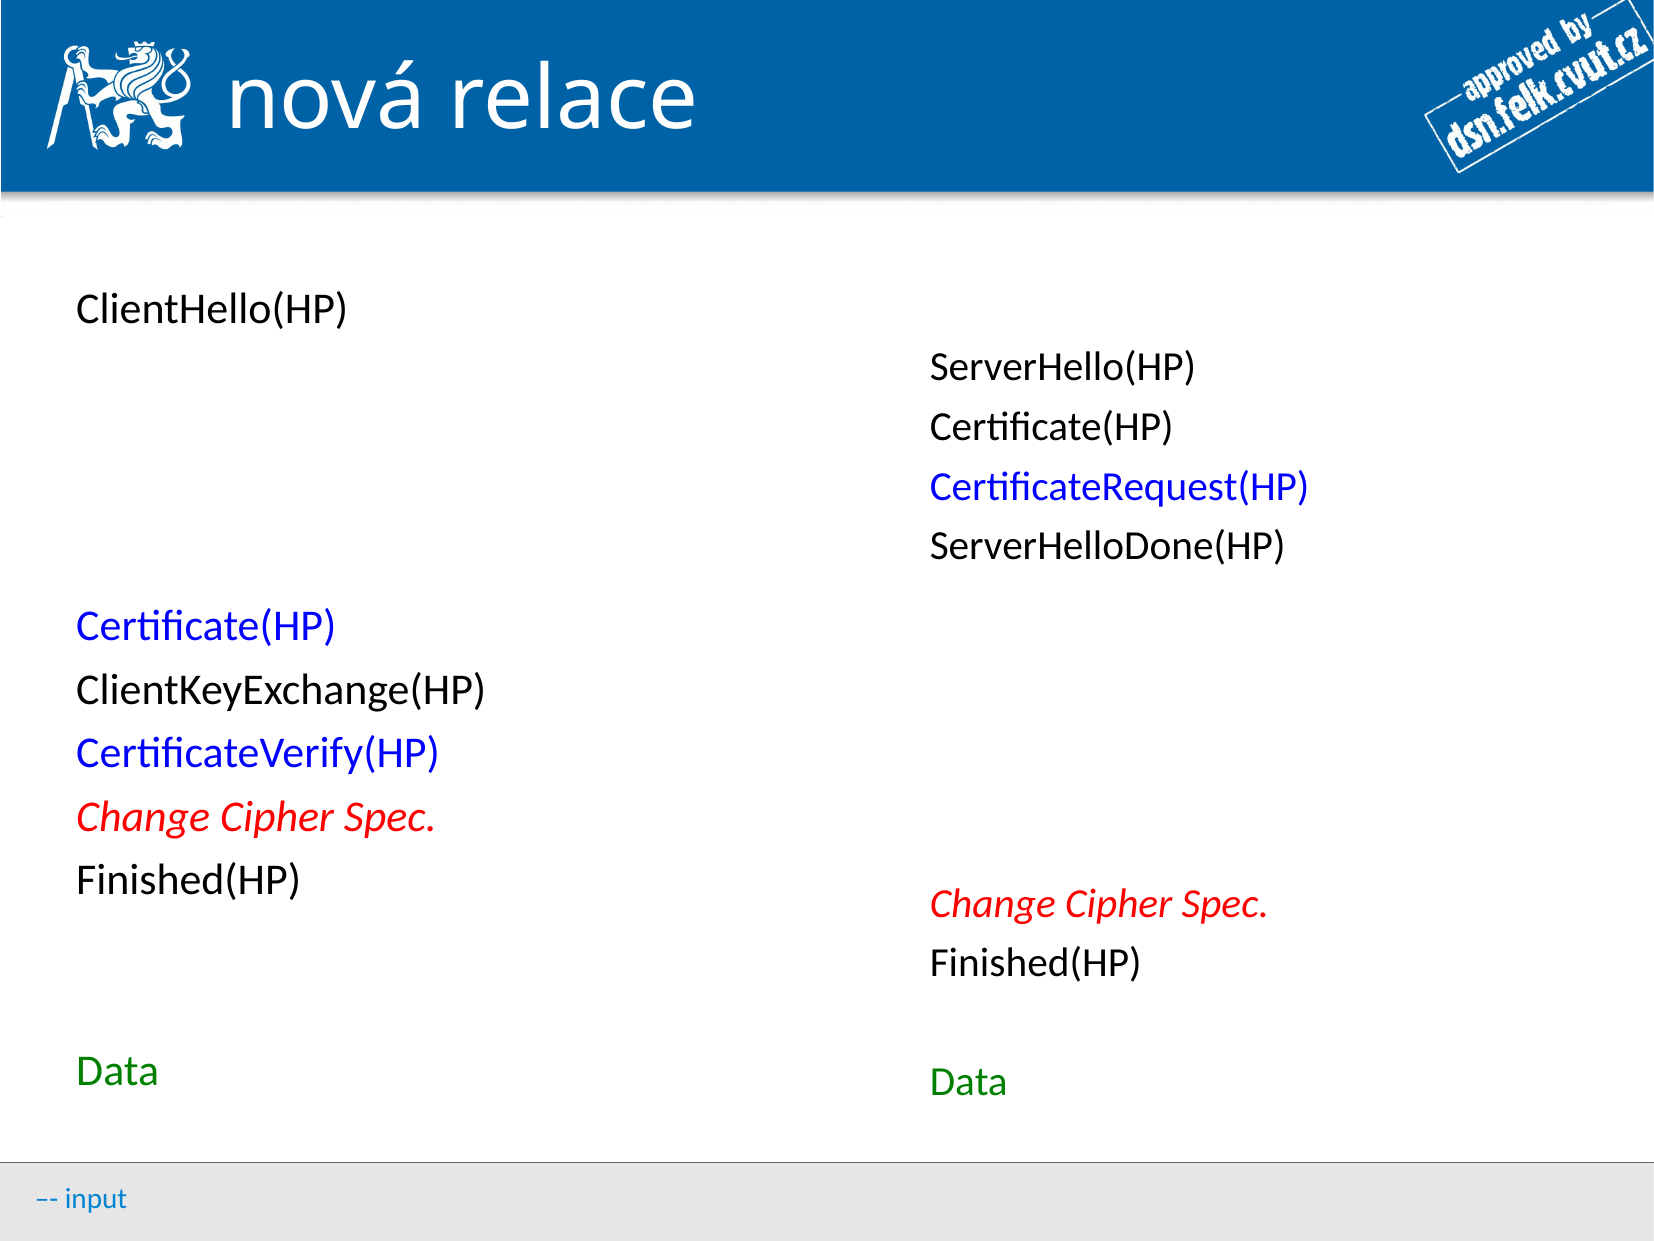

# nová relace
ClientHello(HP)
Certificate(HP)
ClientKeyExchange(HP)
CertificateVerify(HP)
Change Cipher Spec.
Finished(HP)
Data
ServerHello(HP)
Certificate(HP)
CertificateRequest(HP)
ServerHelloDone(HP)
Change Cipher Spec.
Finished(HP)
Data